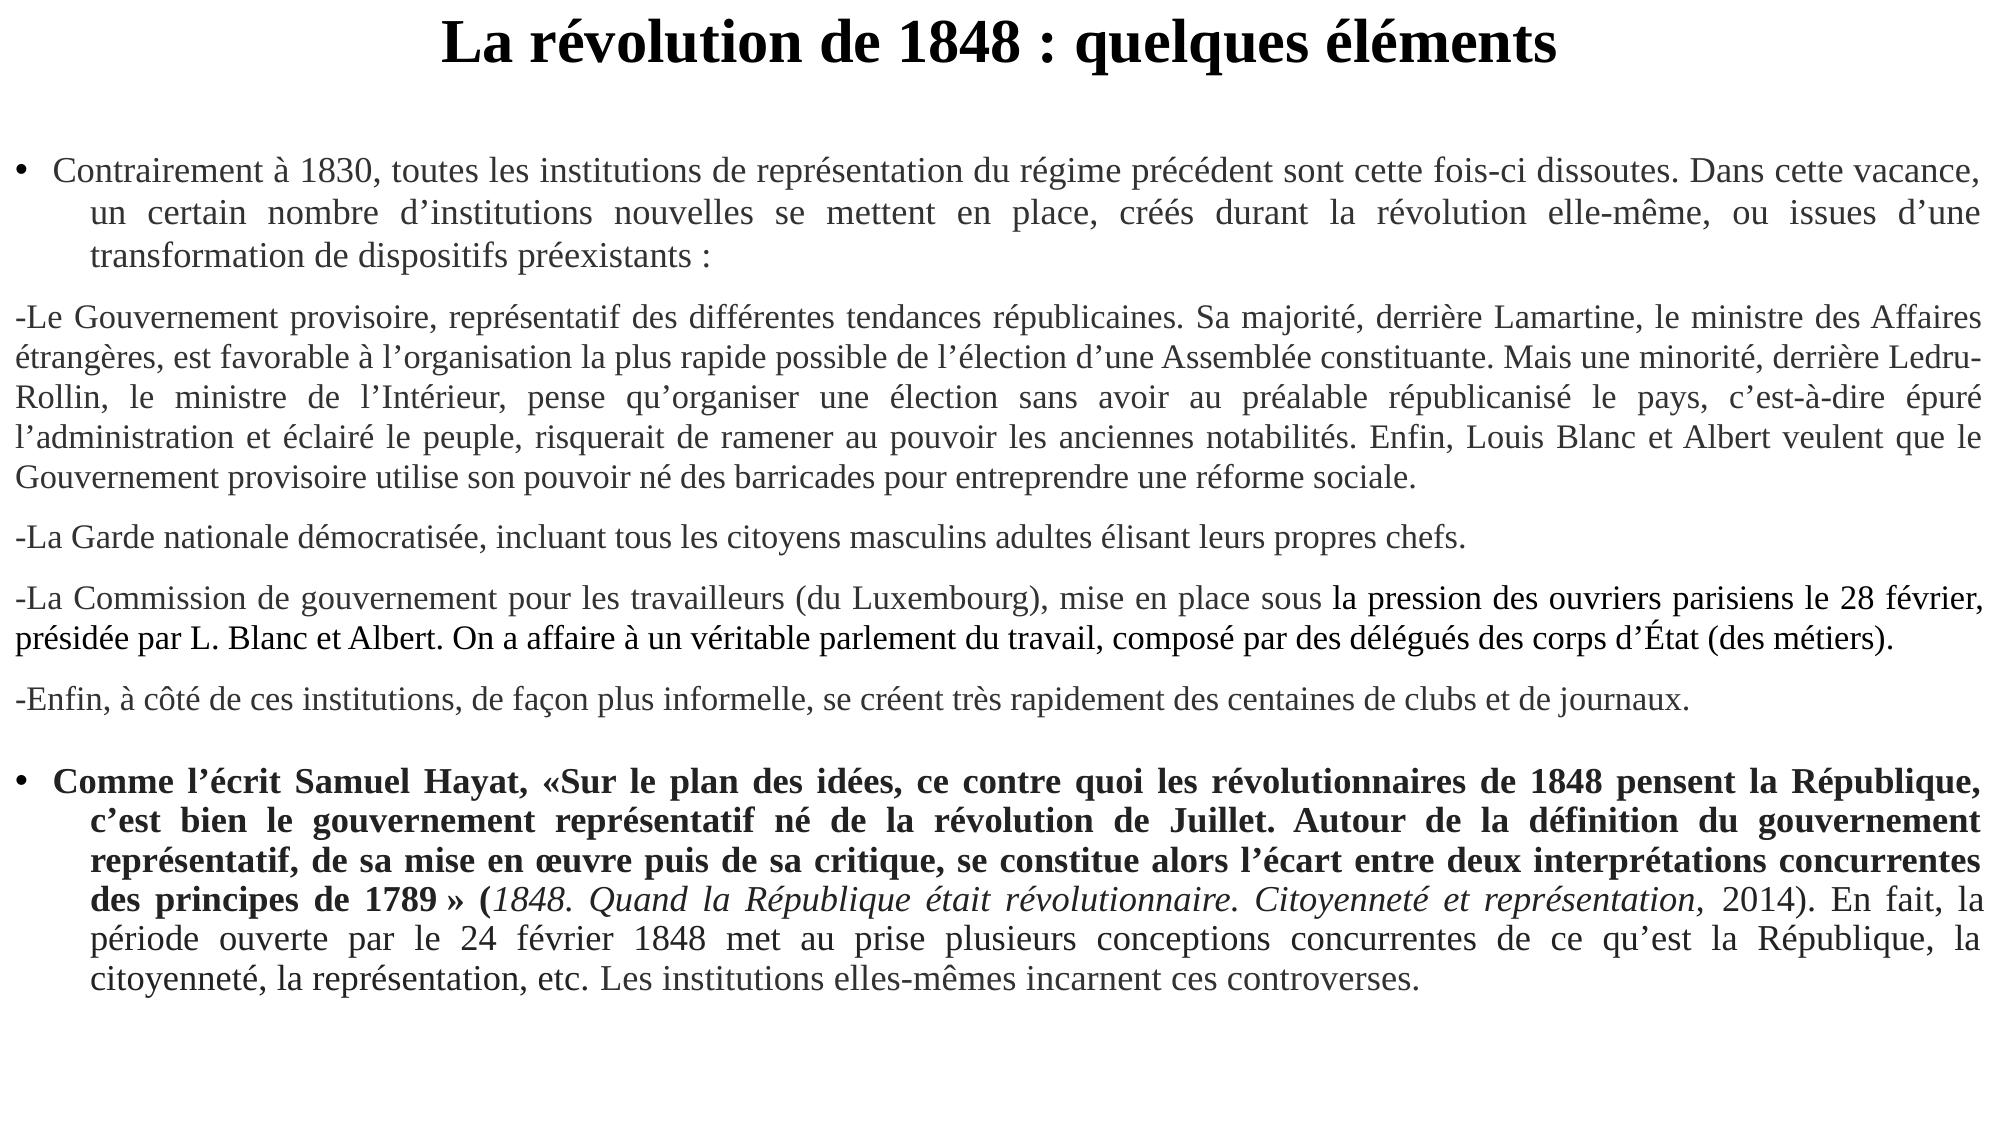

# La révolution de 1848 : quelques éléments
Contrairement à 1830, toutes les institutions de représentation du régime précédent sont cette fois-ci dissoutes. Dans cette vacance, un certain nombre d’institutions nouvelles se mettent en place, créés durant la révolution elle-même, ou issues d’une transformation de dispositifs préexistants :
-Le Gouvernement provisoire, représentatif des différentes tendances républicaines. Sa majorité, derrière Lamartine, le ministre des Affaires étrangères, est favorable à l’organisation la plus rapide possible de l’élection d’une Assemblée constituante. Mais une minorité, derrière Ledru-Rollin, le ministre de l’Intérieur, pense qu’organiser une élection sans avoir au préalable républicanisé le pays, c’est-à-dire épuré l’administration et éclairé le peuple, risquerait de ramener au pouvoir les anciennes notabilités. Enfin, Louis Blanc et Albert veulent que le Gouvernement provisoire utilise son pouvoir né des barricades pour entreprendre une réforme sociale.
-La Garde nationale démocratisée, incluant tous les citoyens masculins adultes élisant leurs propres chefs.
-La Commission de gouvernement pour les travailleurs (du Luxembourg), mise en place sous la pression des ouvriers parisiens le 28 février, présidée par L. Blanc et Albert. On a affaire à un véritable parlement du travail, composé par des délégués des corps d’État (des métiers).
-Enfin, à côté de ces institutions, de façon plus informelle, se créent très rapidement des centaines de clubs et de journaux.
Comme l’écrit Samuel Hayat, «Sur le plan des idées, ce contre quoi les révolutionnaires de 1848 pensent la République, c’est bien le gouvernement représentatif né de la révolution de Juillet. Autour de la définition du gouvernement représentatif, de sa mise en œuvre puis de sa critique, se constitue alors l’écart entre deux interprétations concurrentes des principes de 1789 » (1848. Quand la République était révolutionnaire. Citoyenneté et représentation, 2014). En fait, la période ouverte par le 24 février 1848 met au prise plusieurs conceptions concurrentes de ce qu’est la République, la citoyenneté, la représentation, etc. Les institutions elles-mêmes incarnent ces controverses.